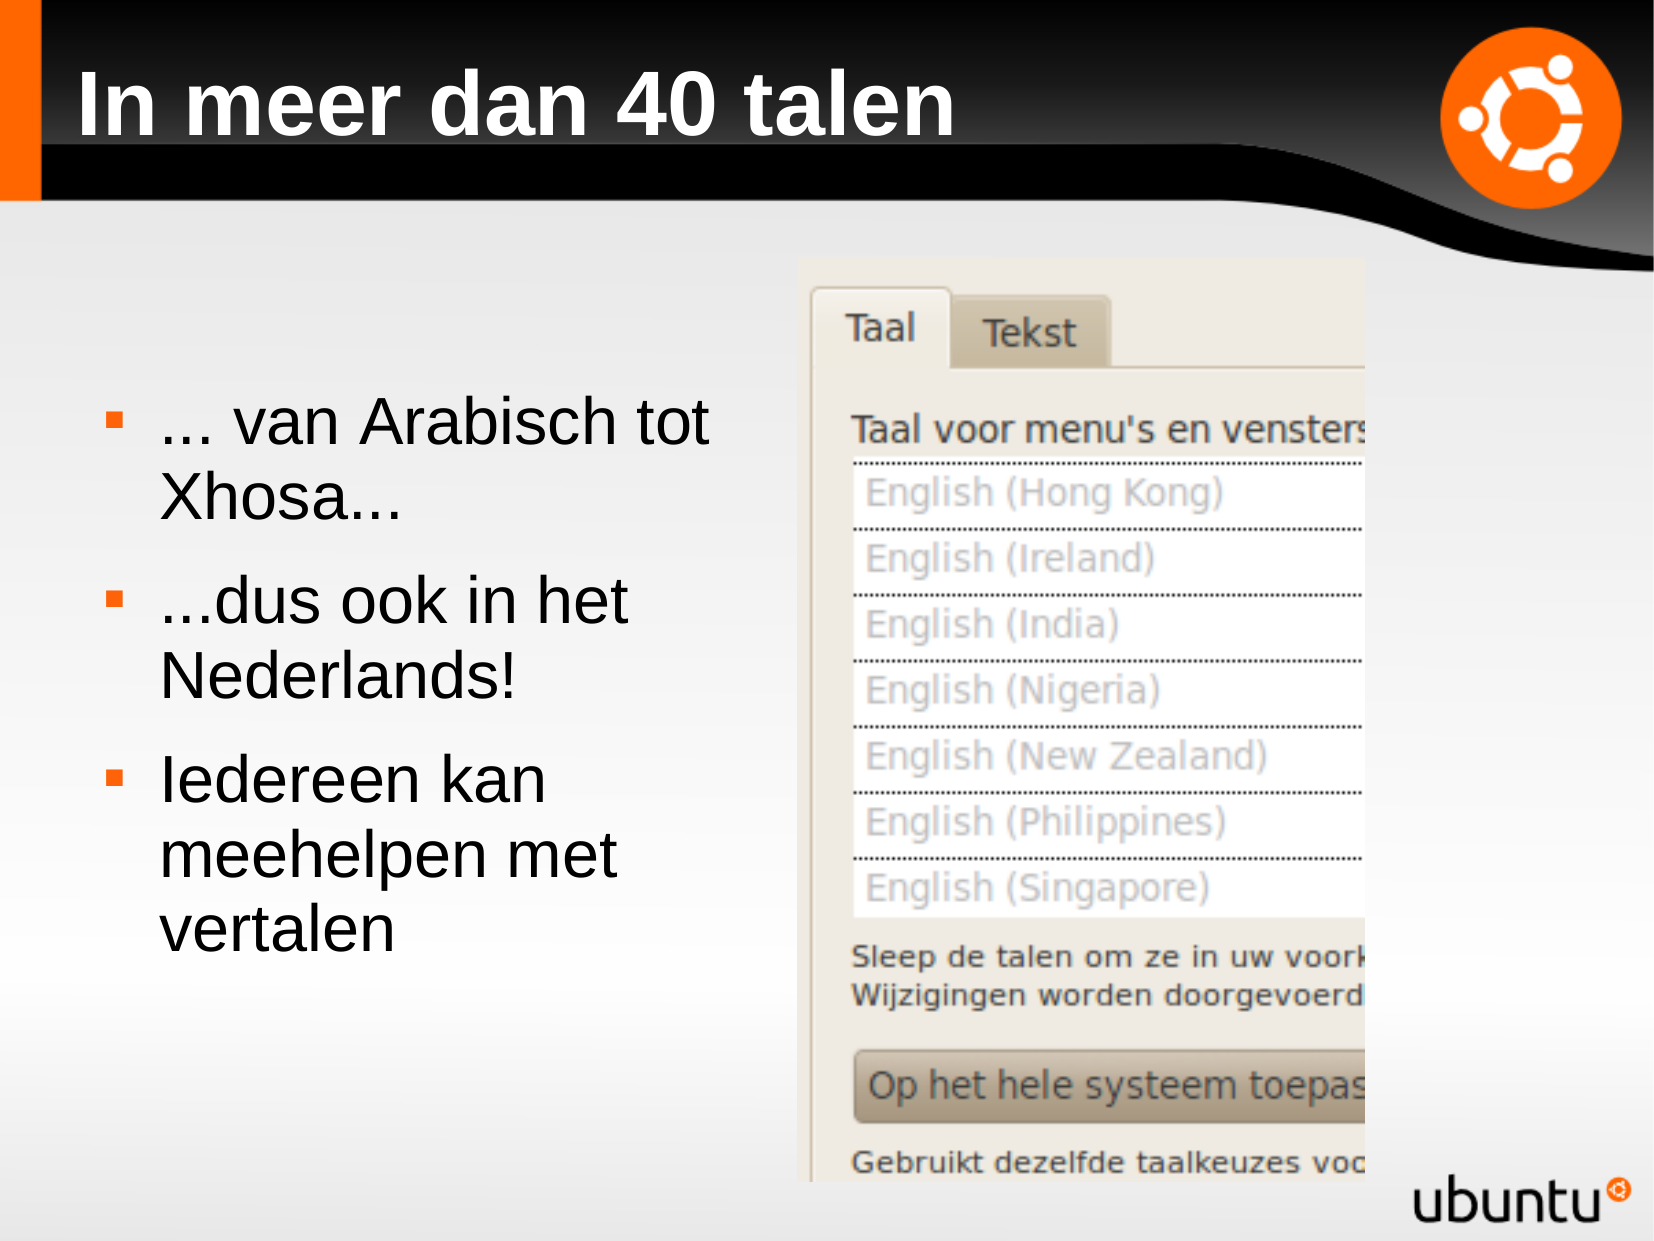

# In meer dan 40 talen
... van Arabisch tot Xhosa...
...dus ook in het Nederlands!
Iedereen kan meehelpen met vertalen